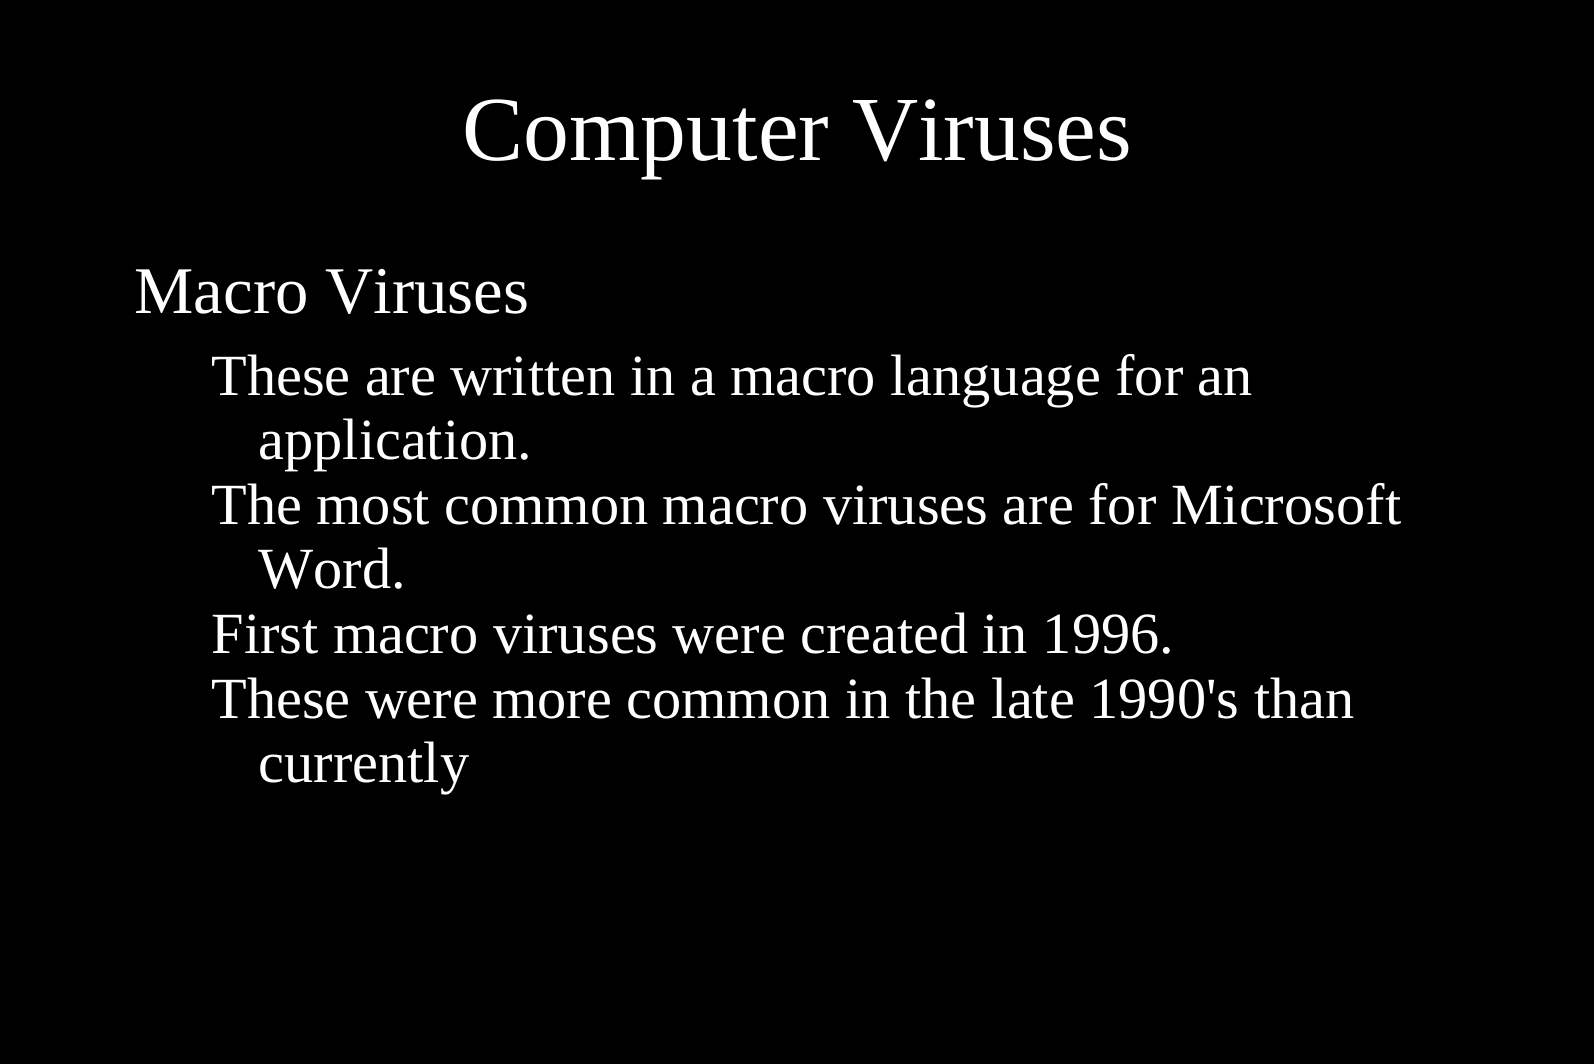

# Computer Viruses
Macro Viruses
These are written in a macro language for an application.
The most common macro viruses are for Microsoft Word.
First macro viruses were created in 1996.
These were more common in the late 1990's than currently